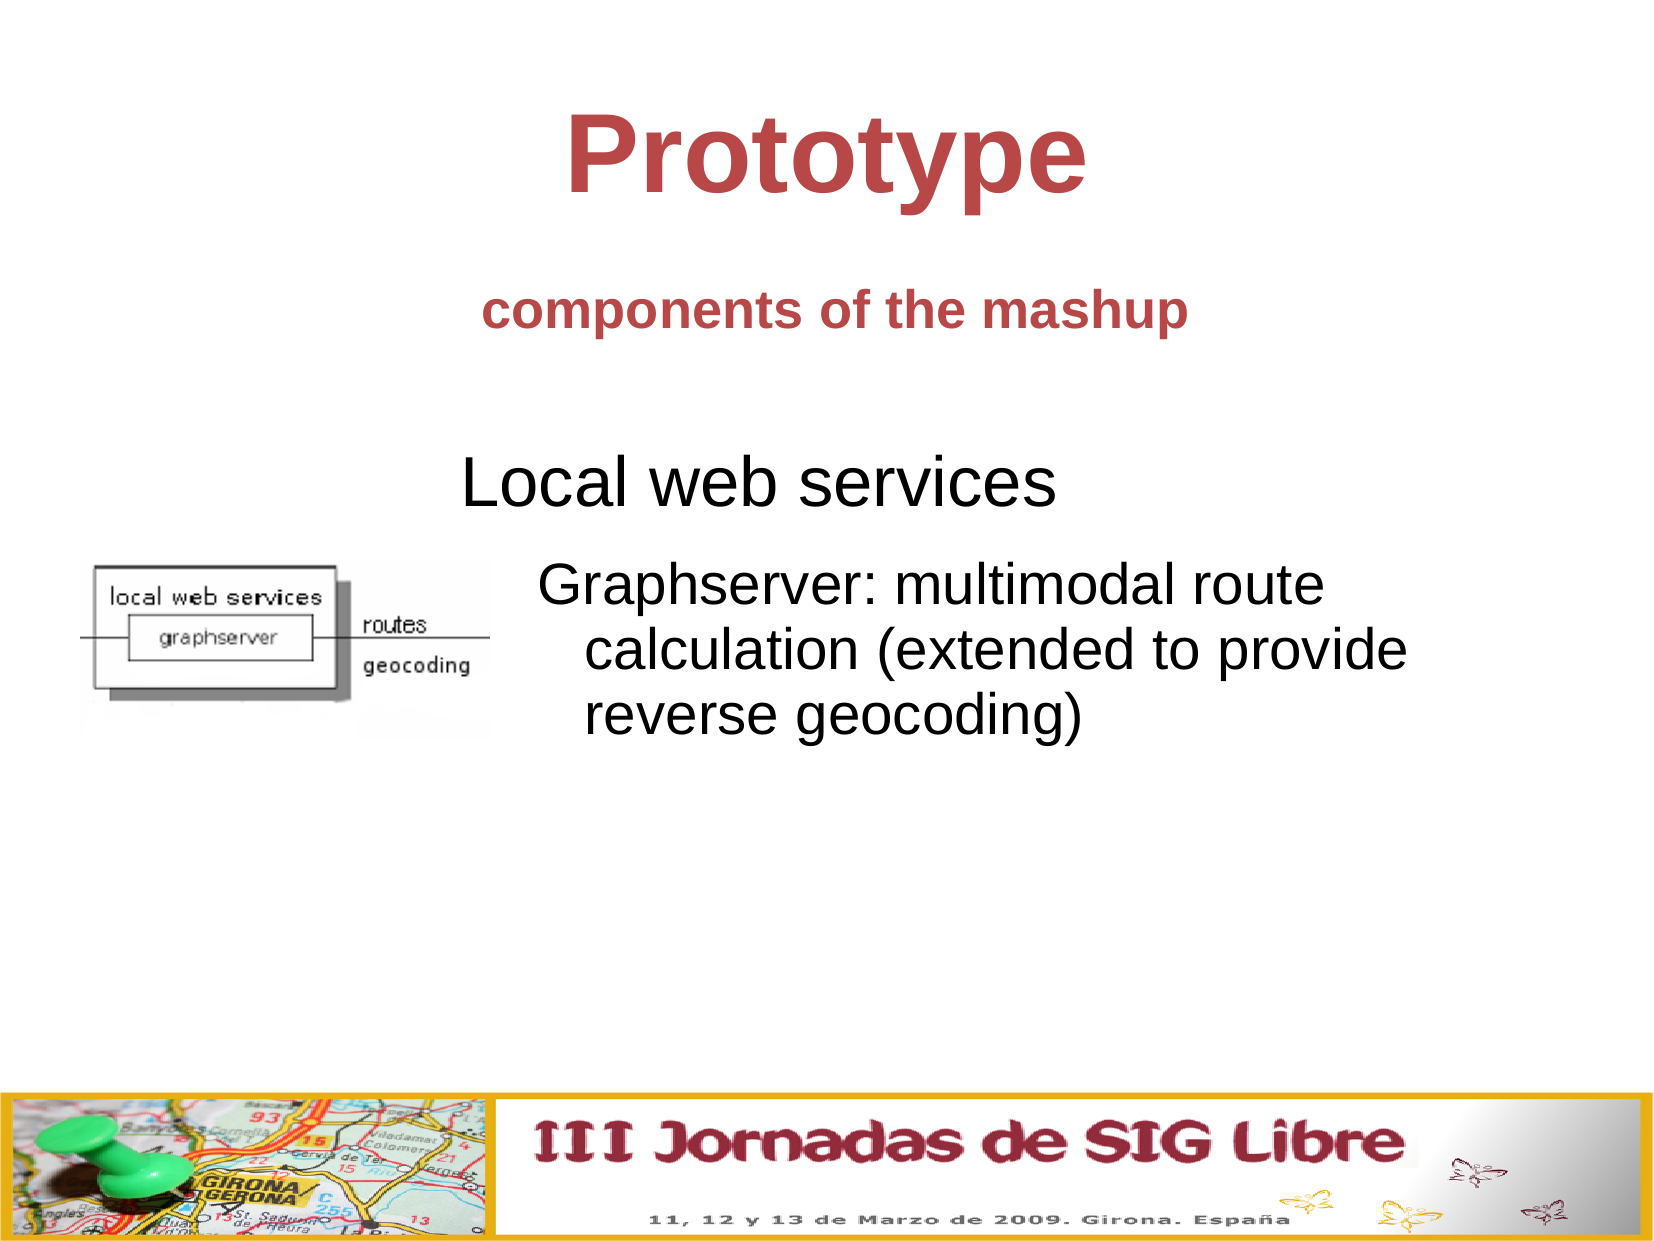

# Prototype
components of the mashup
Local web services
Graphserver: multimodal route calculation (extended to provide reverse geocoding)